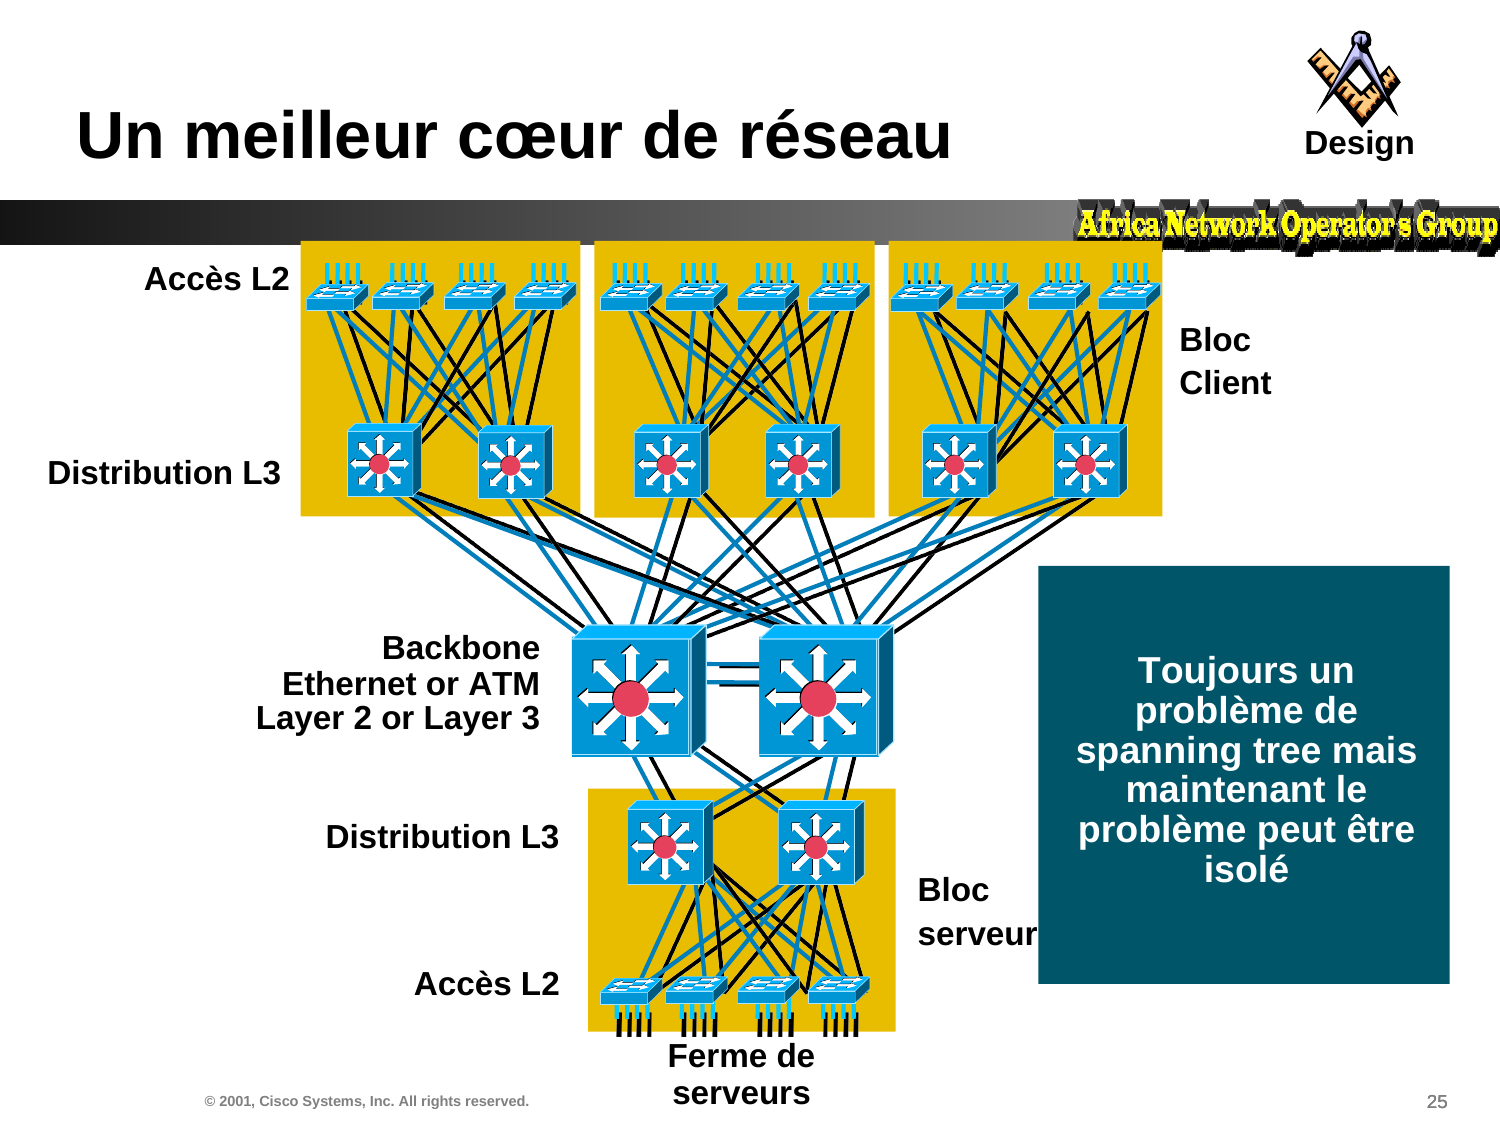

Design
# Un meilleur cœur de réseau
Accès L2
Bloc
Client
Distribution L3
Backbone
Ethernet or ATM
Layer 2 or Layer 3
Toujours un problème de spanning tree mais maintenant le problème peut être isolé
Distribution L3
Bloc
serveur
Accès L2
Ferme de serveurs